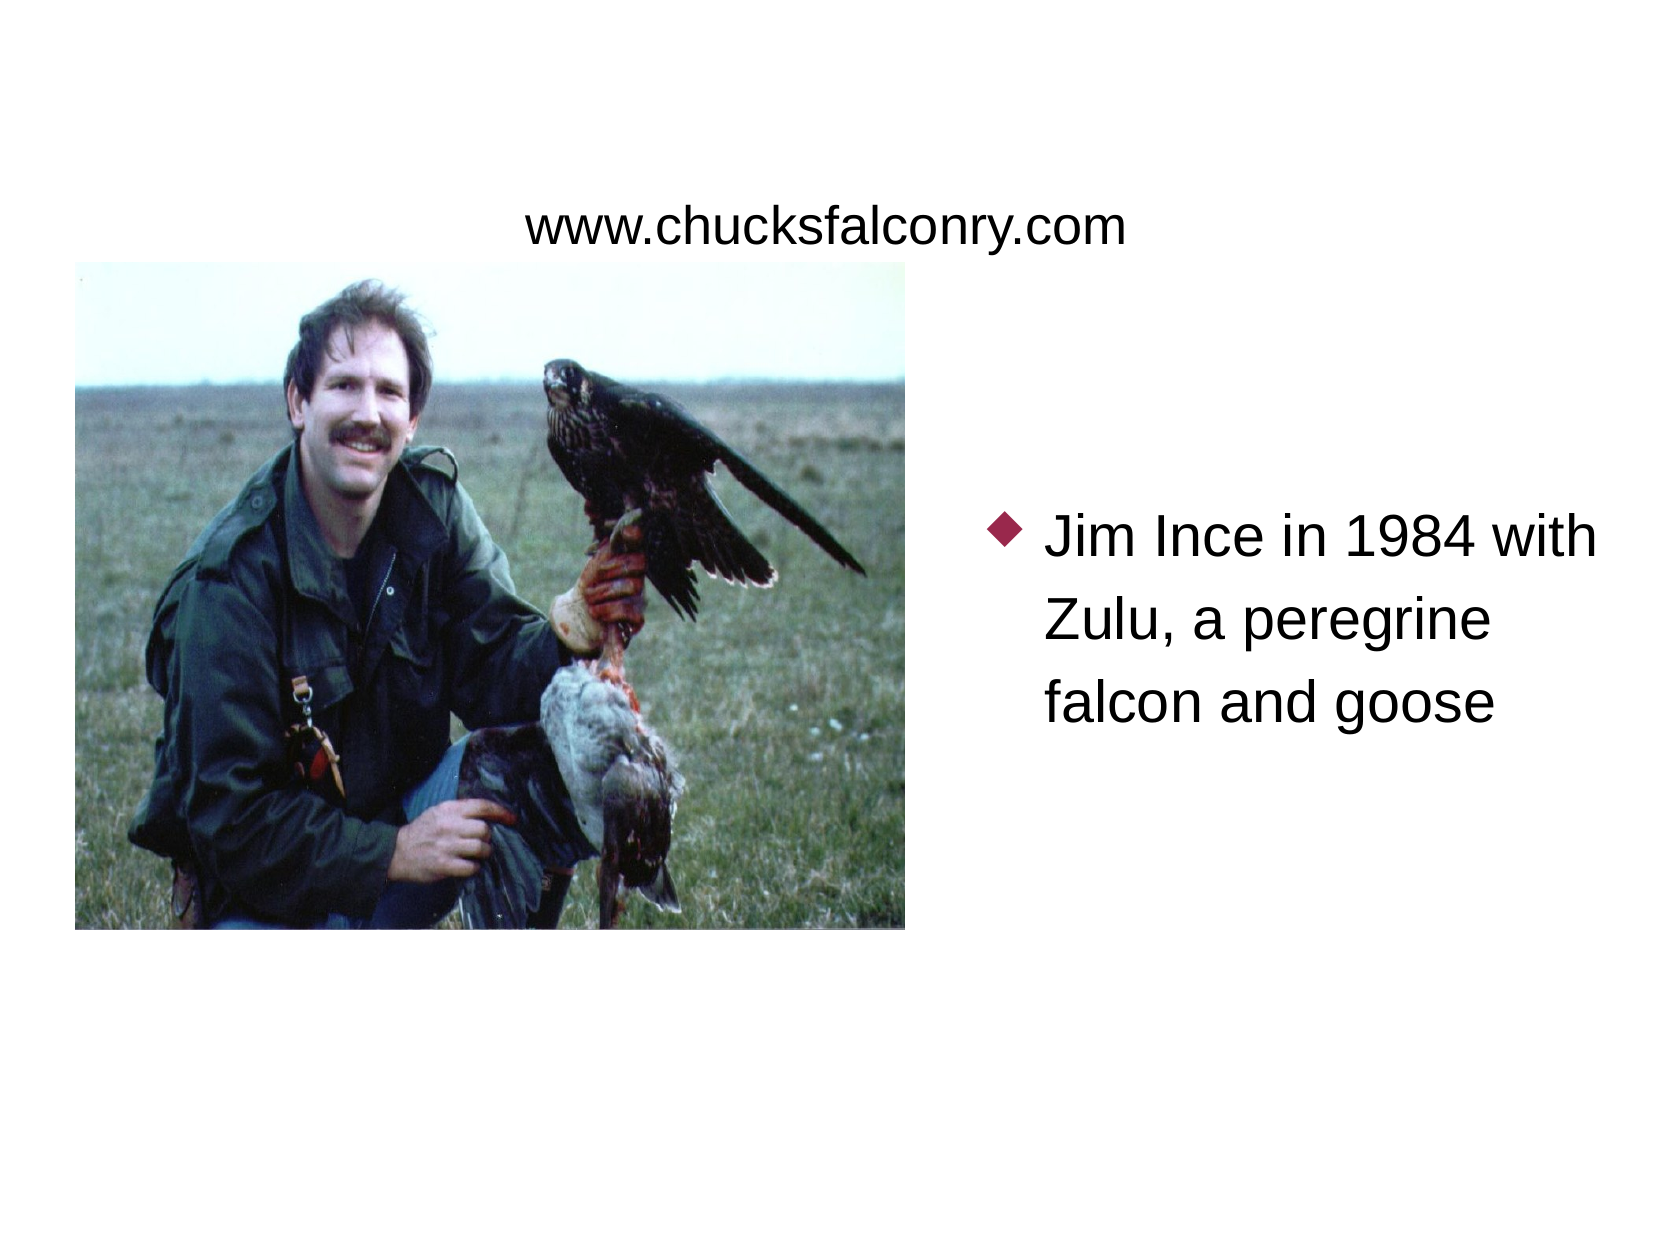

# www.chucksfalconry.com
Jim Ince in 1984 with Zulu, a peregrine falcon and goose